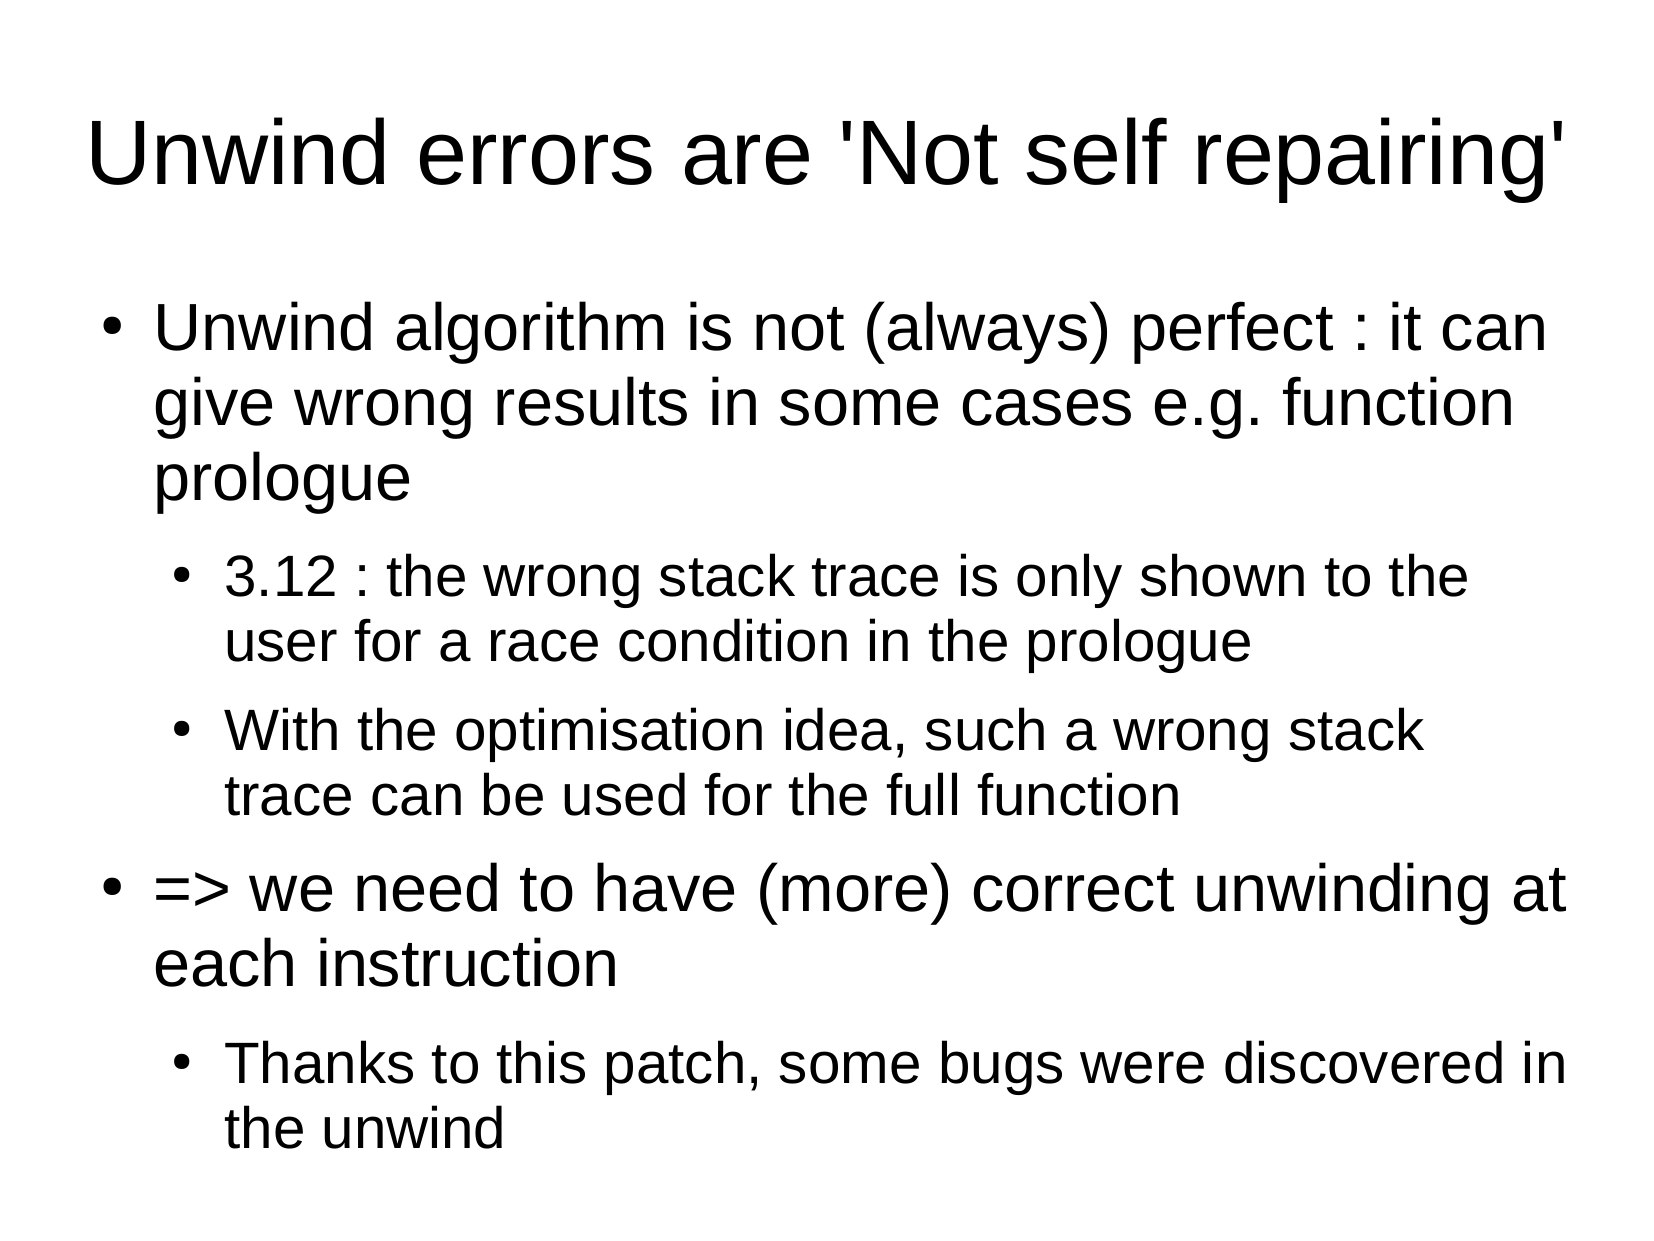

# Unwind errors are 'Not self repairing'
Unwind algorithm is not (always) perfect : it can give wrong results in some cases e.g. function prologue
3.12 : the wrong stack trace is only shown to the user for a race condition in the prologue
With the optimisation idea, such a wrong stack trace can be used for the full function
=> we need to have (more) correct unwinding at each instruction
Thanks to this patch, some bugs were discovered in the unwind